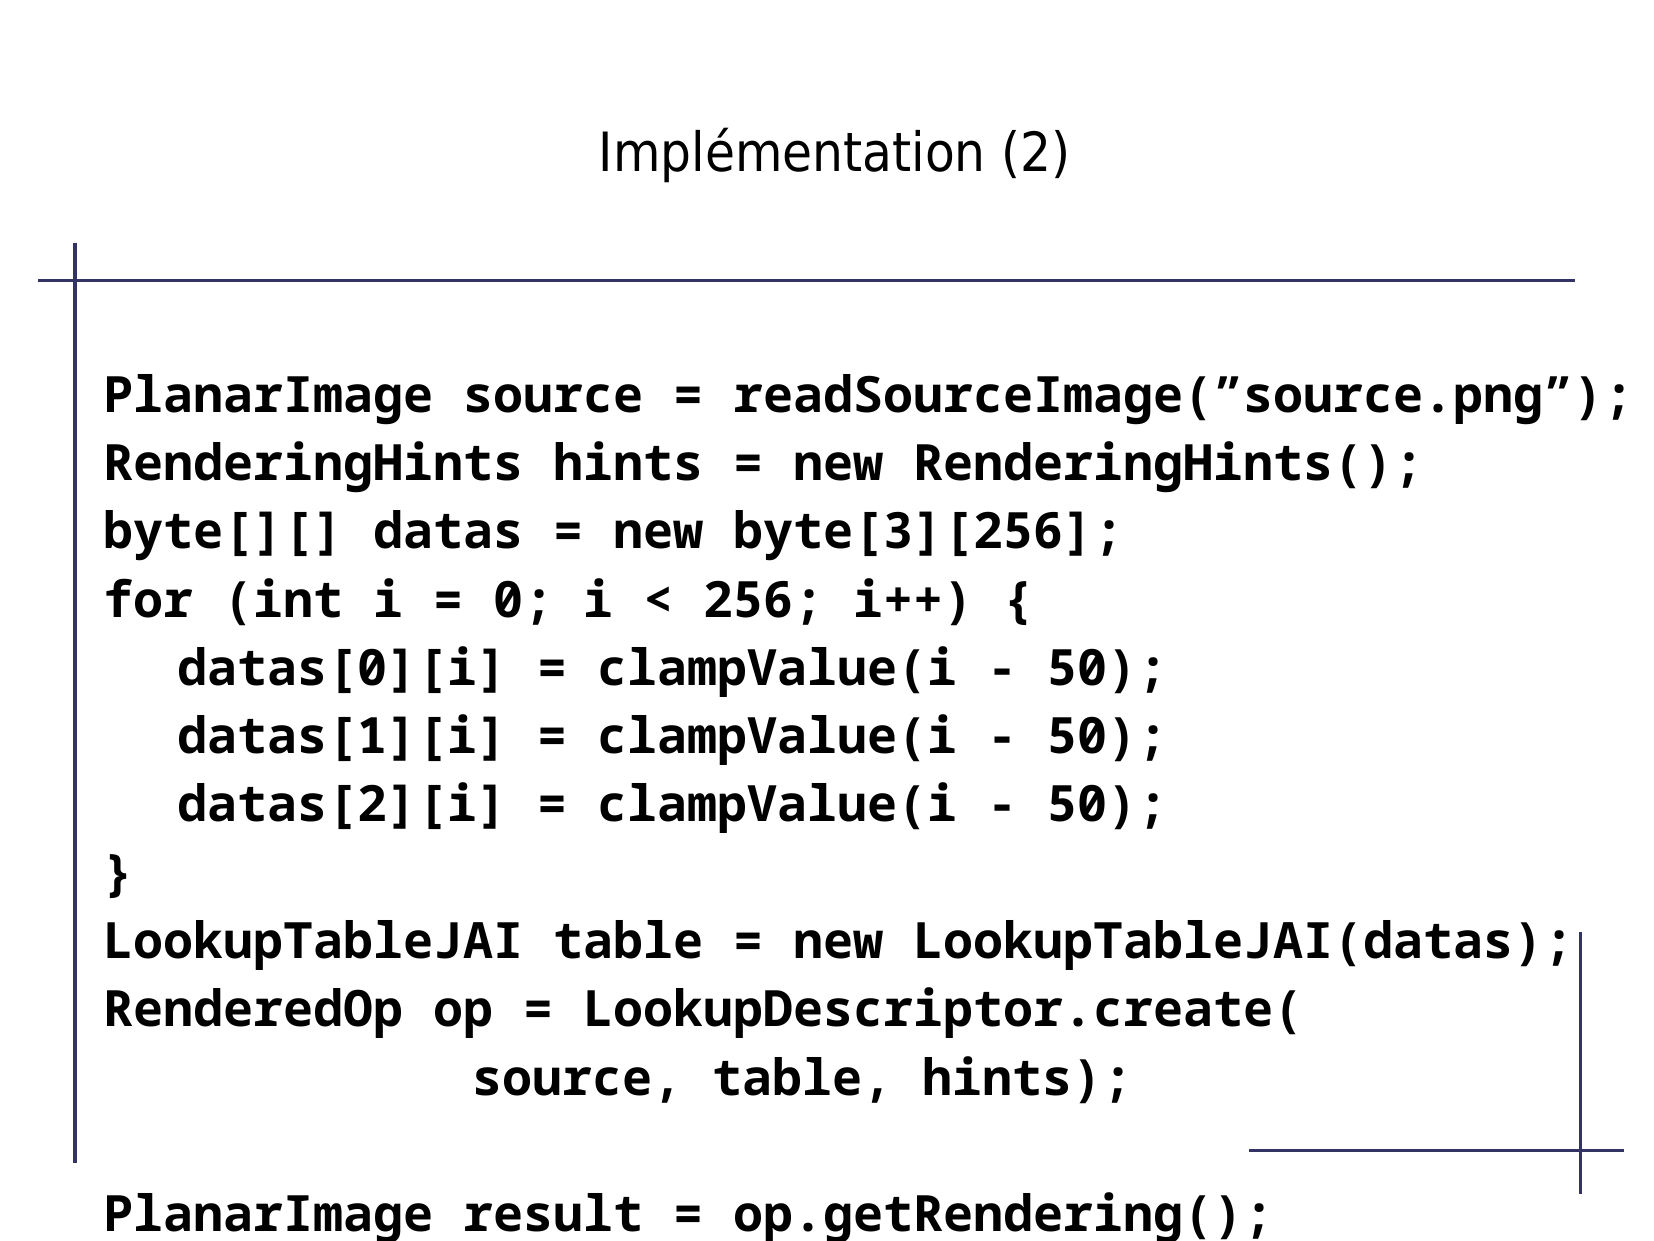

# Implémentation (2)
PlanarImage source = readSourceImage(”source.png”);
RenderingHints hints = new RenderingHints();
byte[][] datas = new byte[3][256];
for (int i = 0; i < 256; i++) {
	datas[0][i] = clampValue(i - 50);
	datas[1][i] = clampValue(i - 50);
	datas[2][i] = clampValue(i - 50);
}
LookupTableJAI table = new LookupTableJAI(datas);
RenderedOp op = LookupDescriptor.create(
					source, table, hints);
PlanarImage result = op.getRendering();